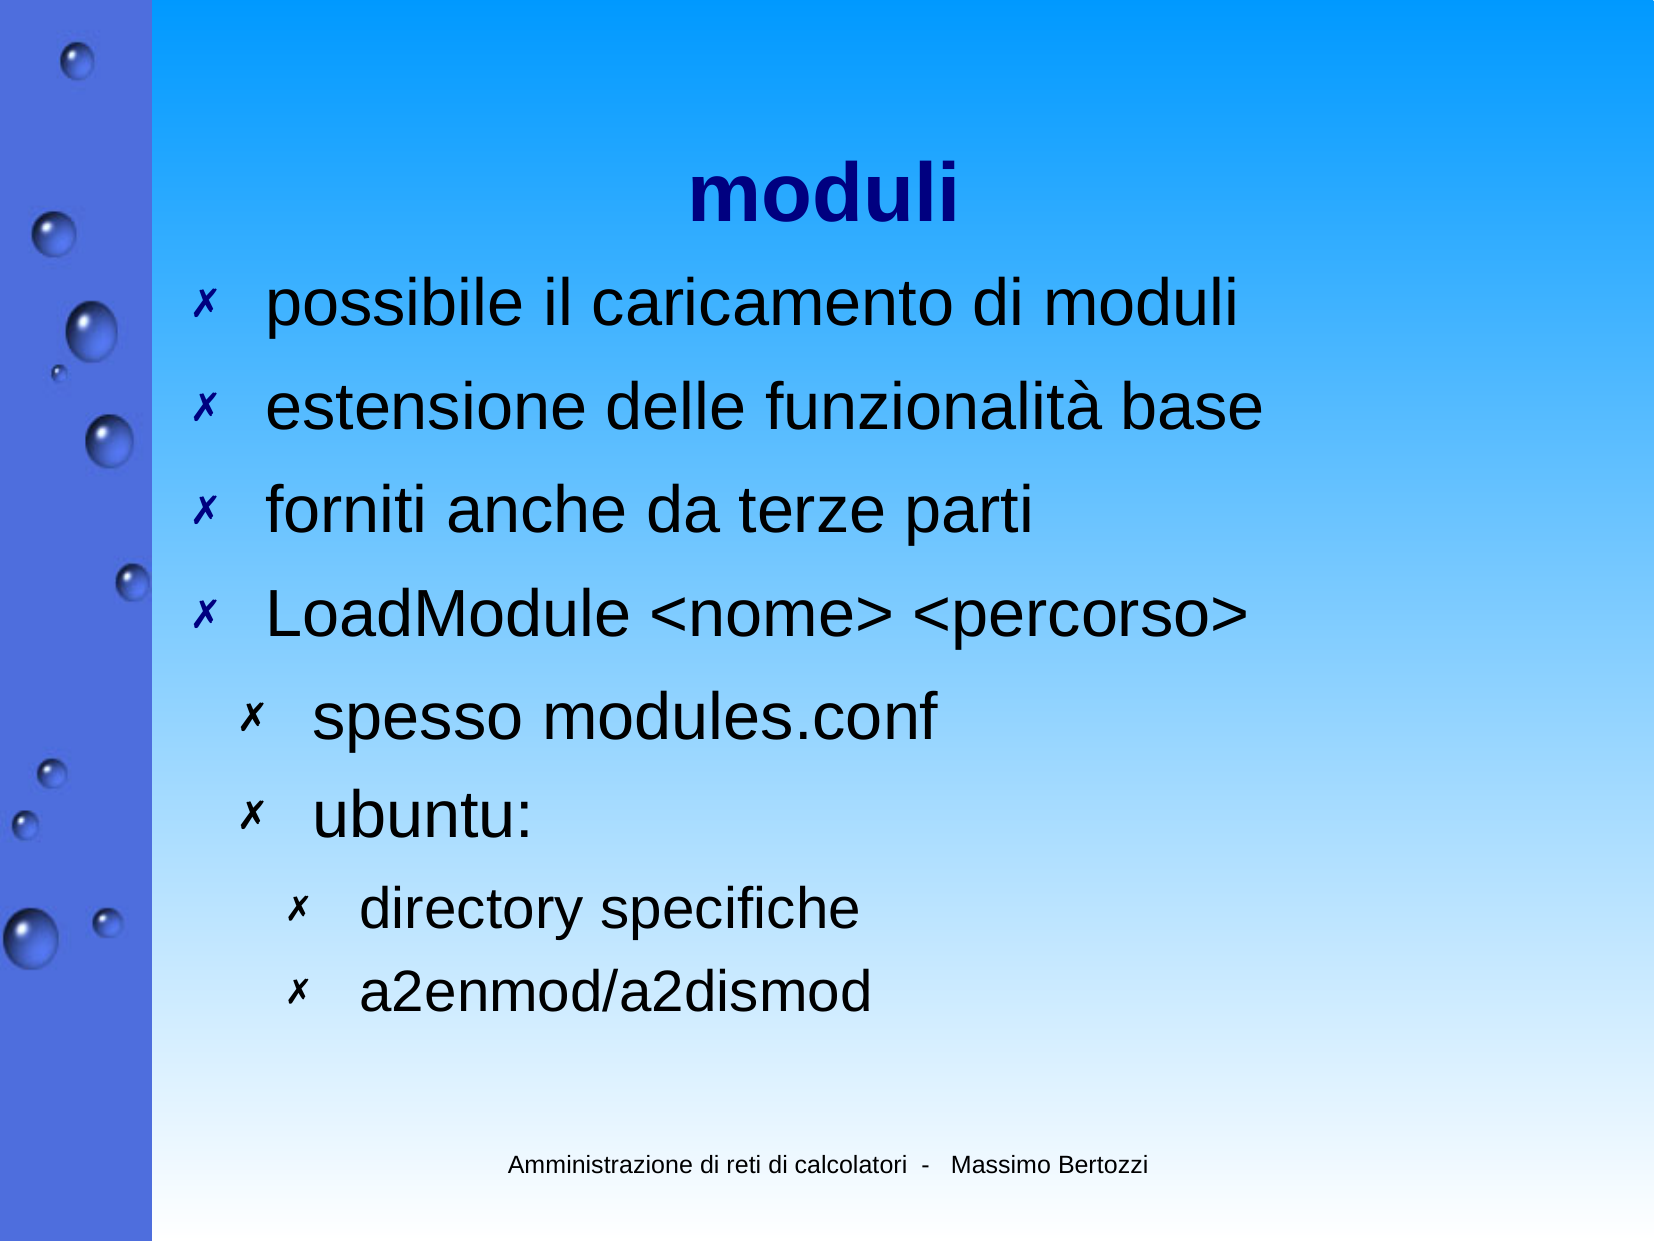

# moduli
possibile il caricamento di moduli
estensione delle funzionalità base
forniti anche da terze parti
LoadModule <nome> <percorso>
spesso modules.conf
ubuntu:
directory specifiche
a2enmod/a2dismod